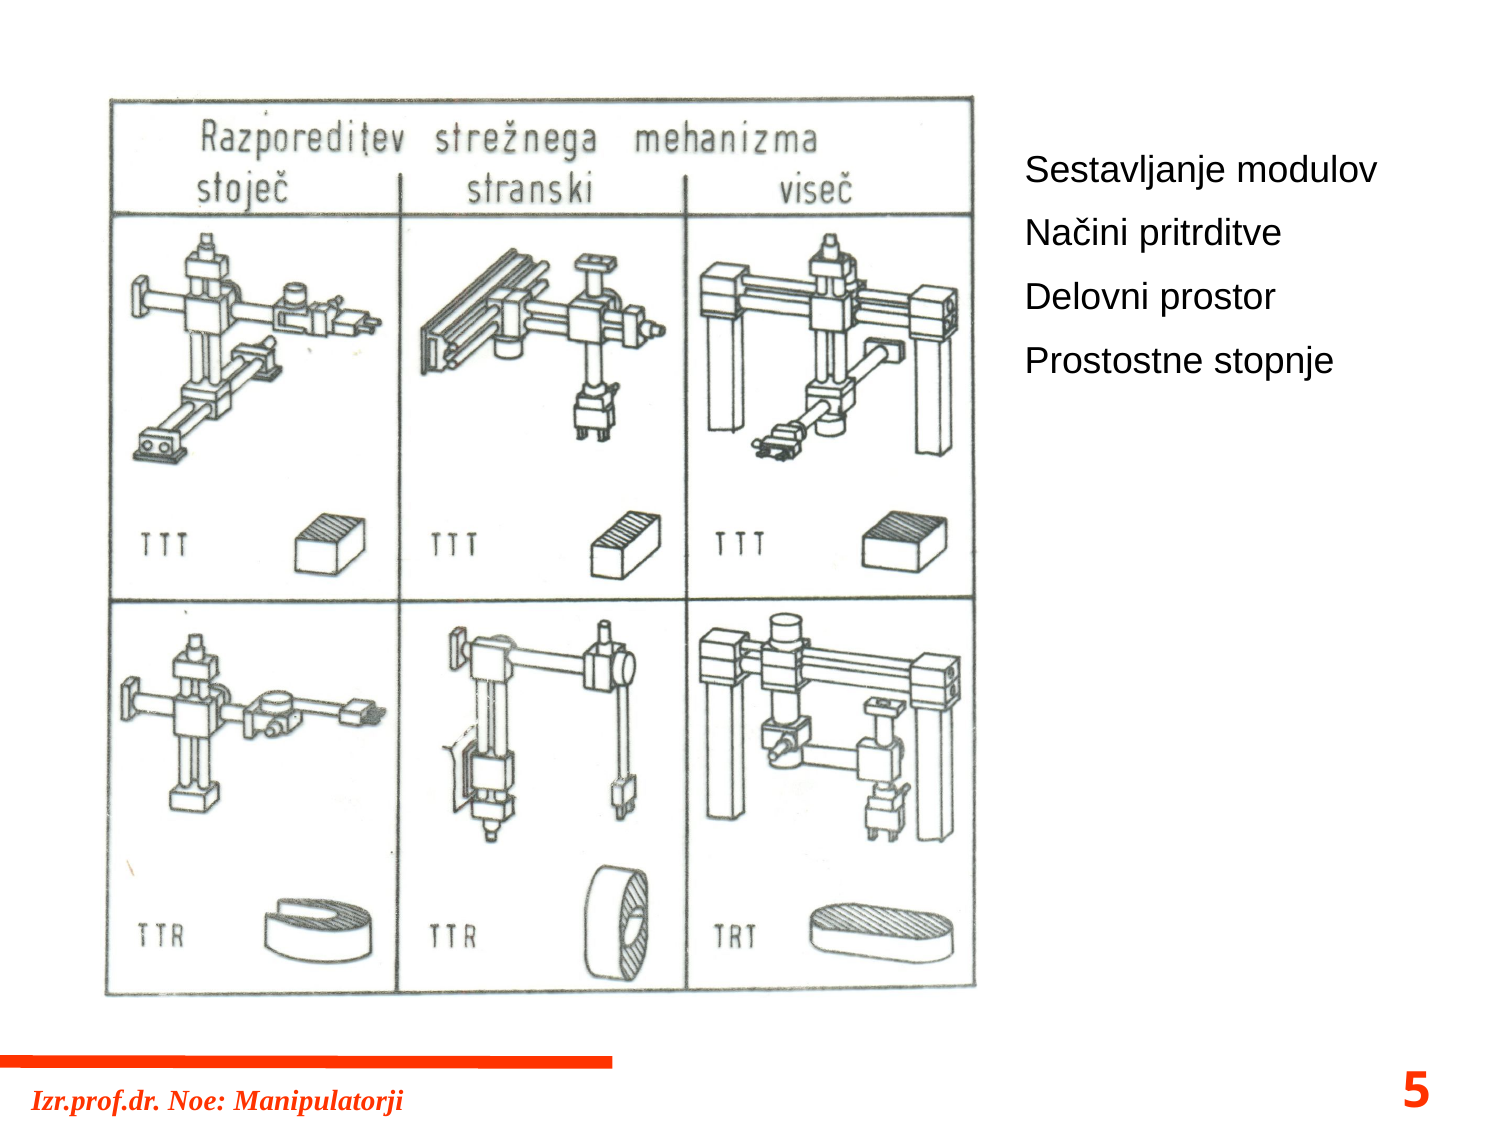

Sestavljanje modulov
Načini pritrditve
Delovni prostor
Prostostne stopnje